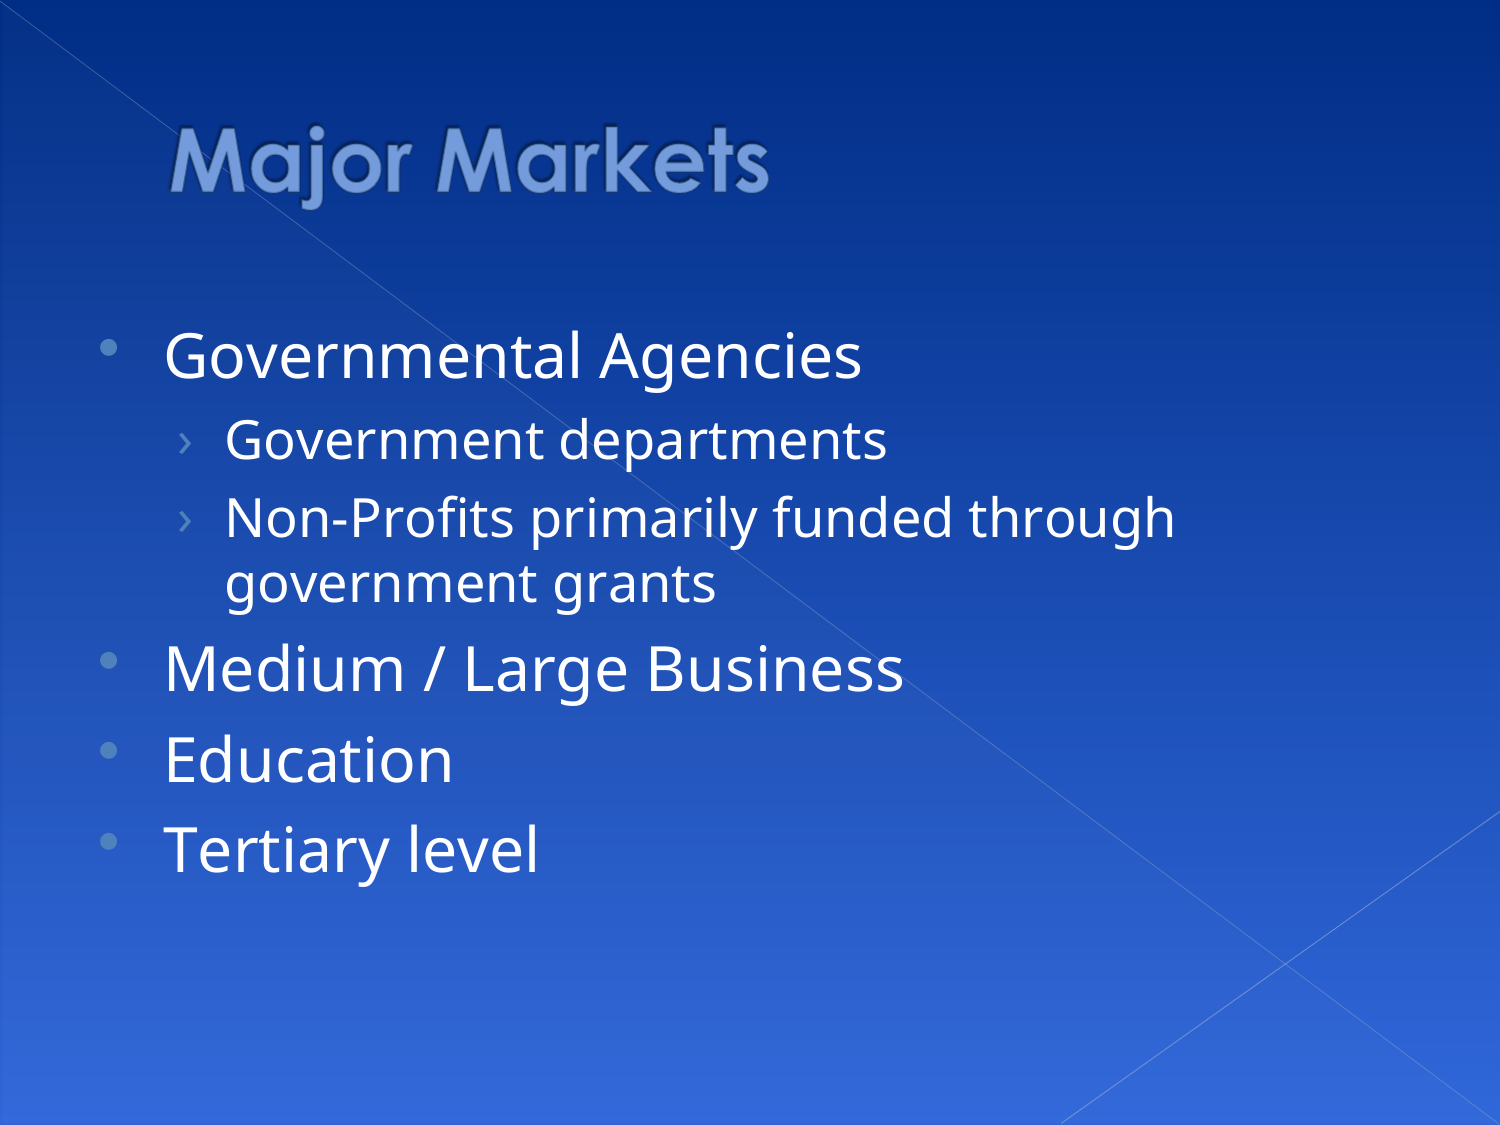

# Governmental Agencies
Government departments
Non-Profits primarily funded through government grants
Medium / Large Business
Education
Tertiary level